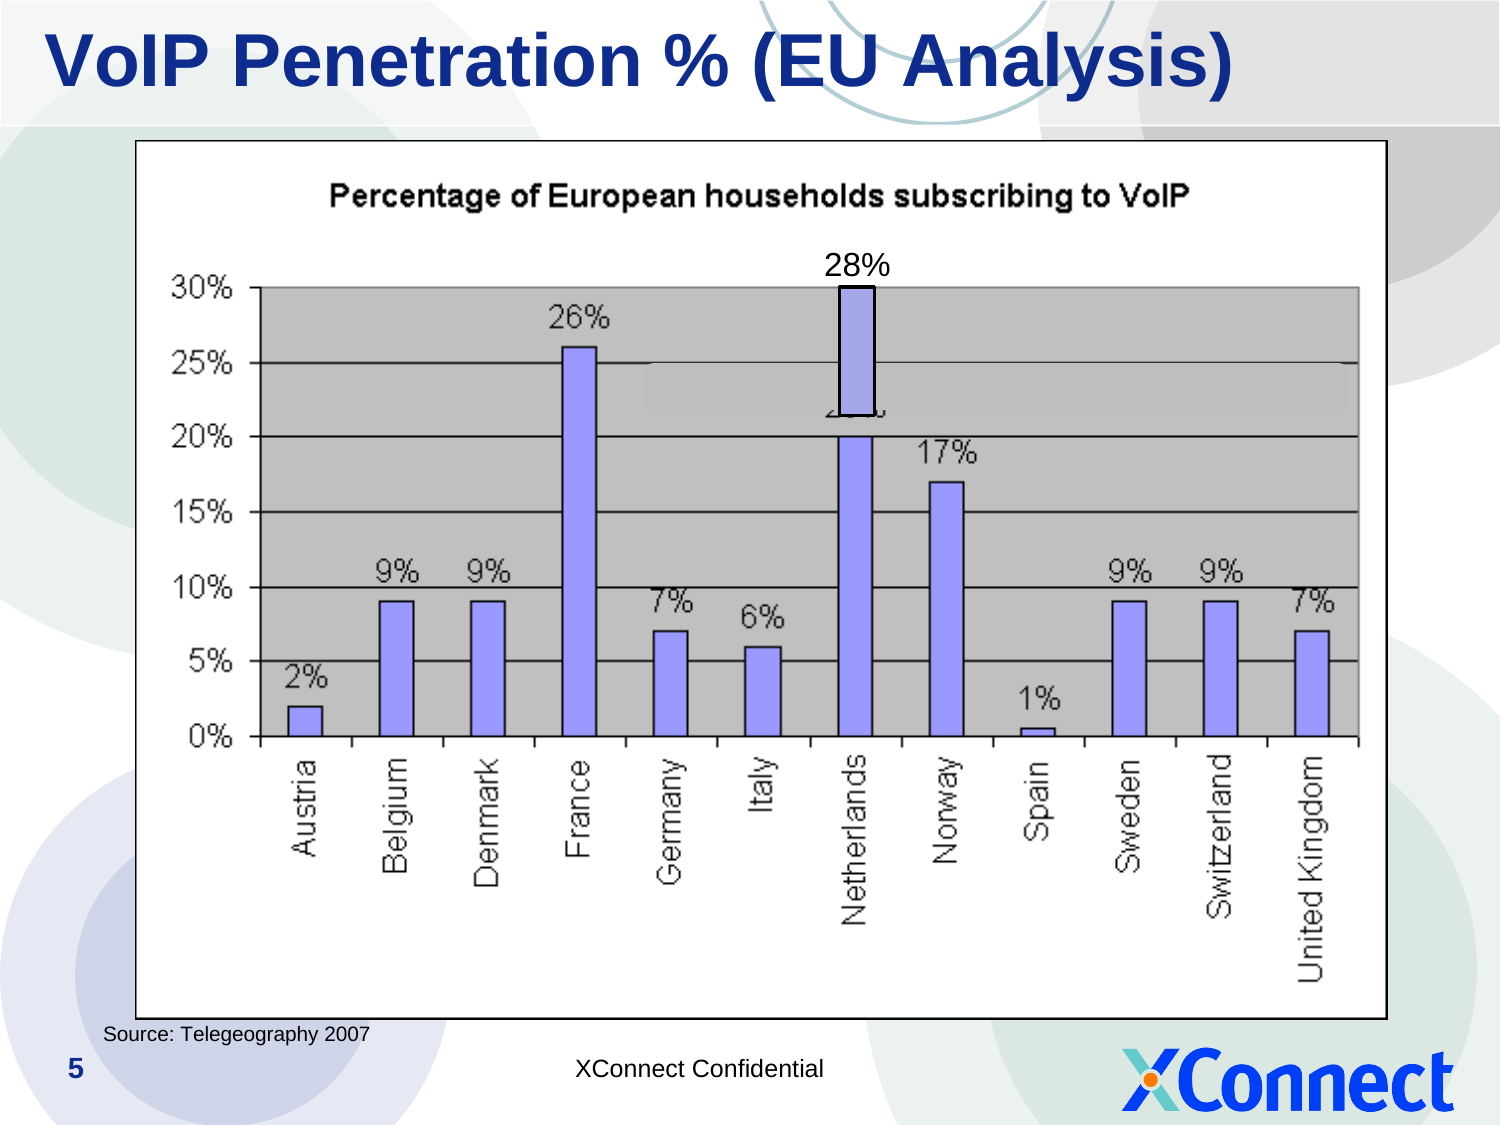

# VoIP Penetration % (EU Analysis)
28%
Source: Telegeography 2007